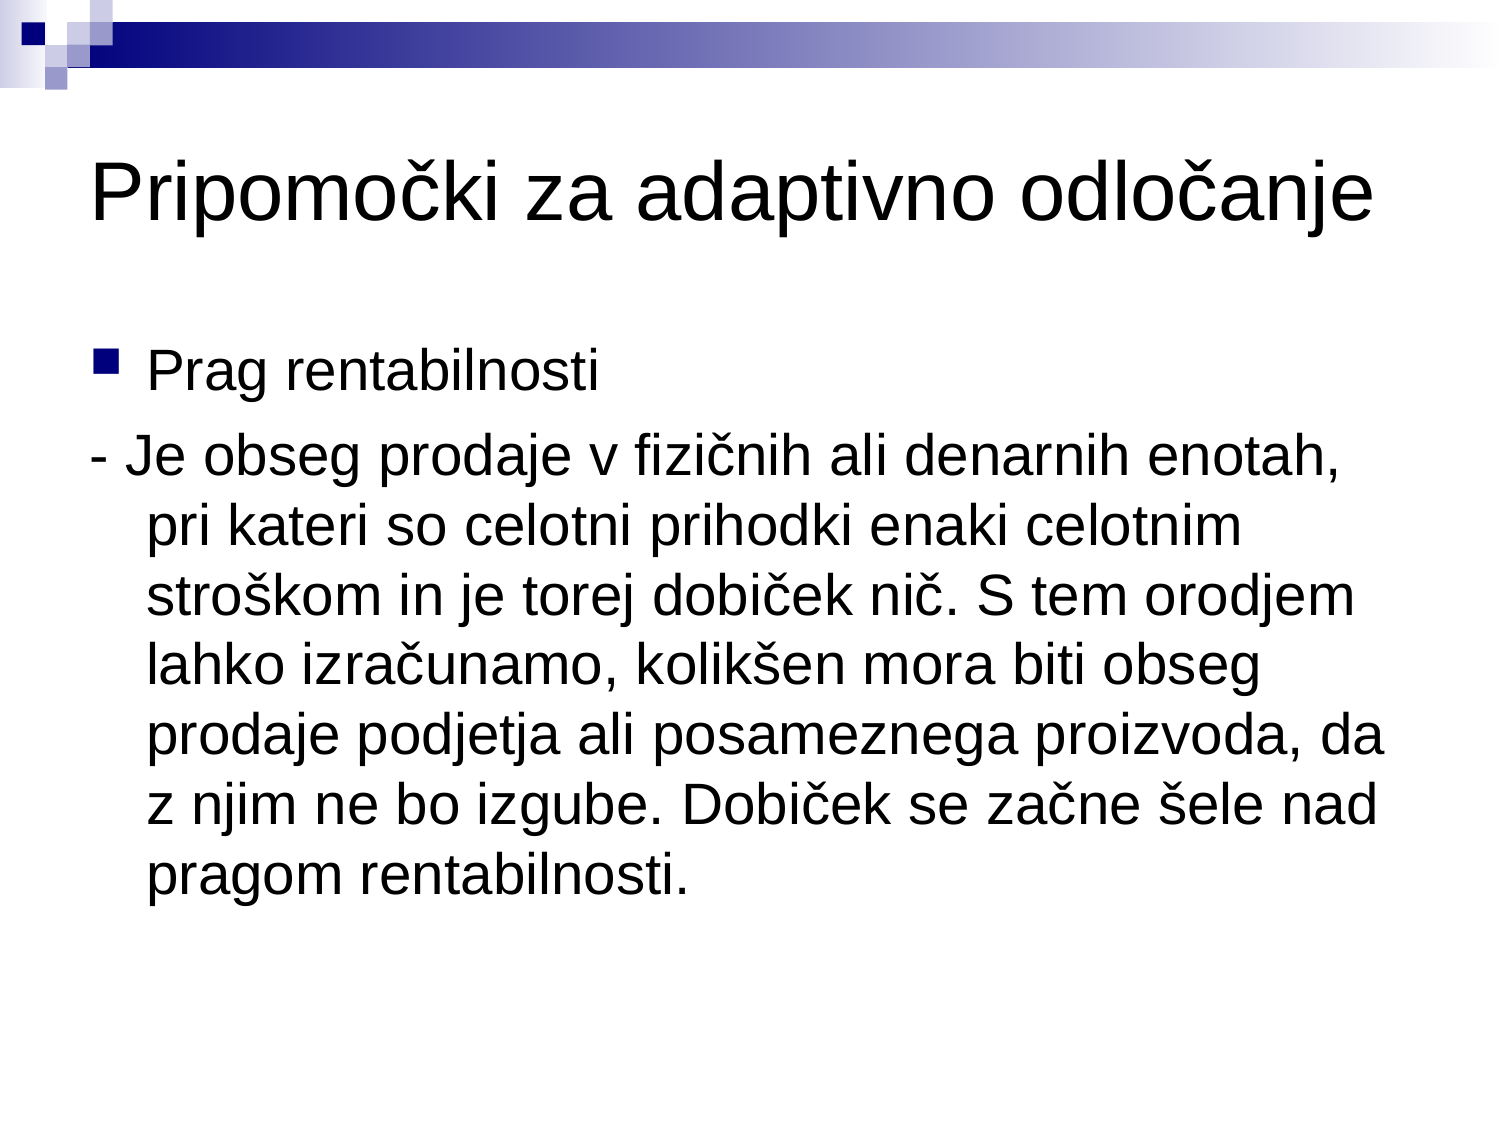

# Pripomočki za adaptivno odločanje
Prag rentabilnosti
- Je obseg prodaje v fizičnih ali denarnih enotah, pri kateri so celotni prihodki enaki celotnim stroškom in je torej dobiček nič. S tem orodjem lahko izračunamo, kolikšen mora biti obseg prodaje podjetja ali posameznega proizvoda, da z njim ne bo izgube. Dobiček se začne šele nad pragom rentabilnosti.